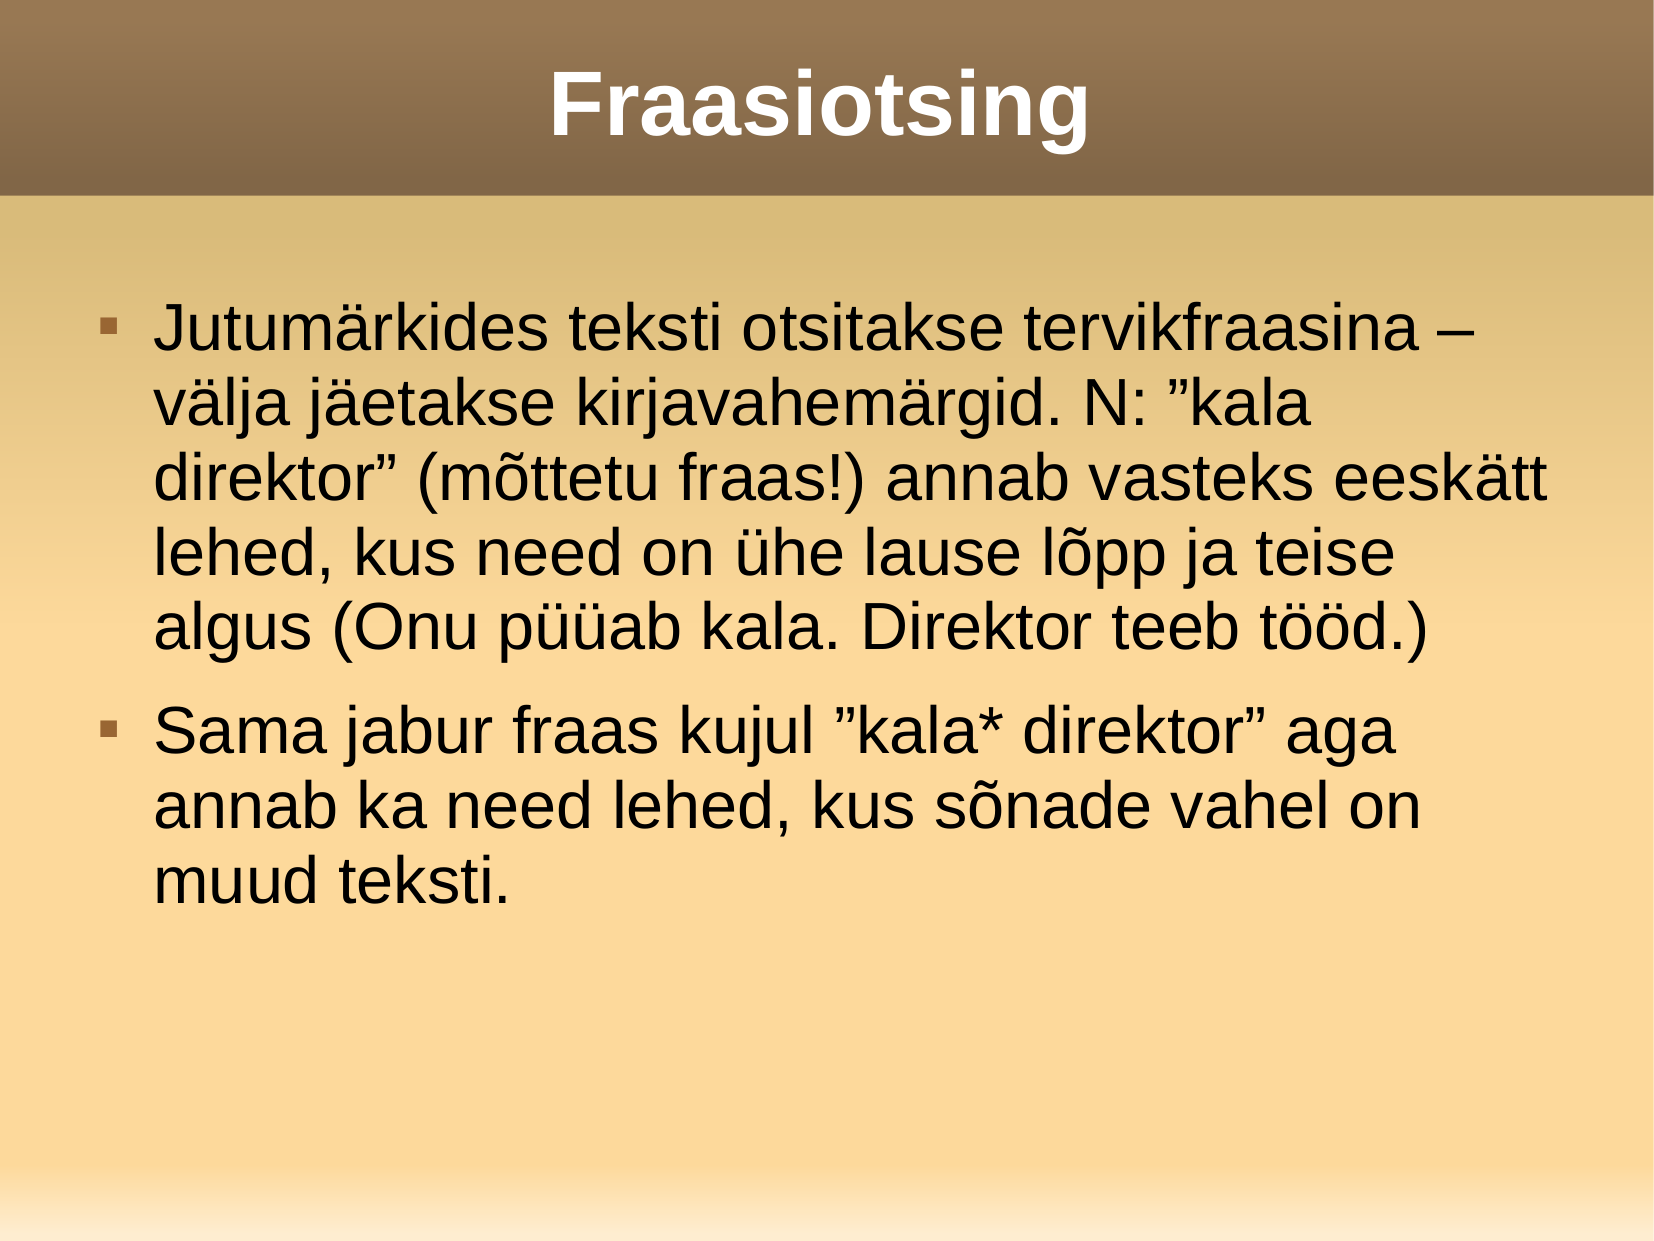

# Fraasiotsing
Jutumärkides teksti otsitakse tervikfraasina – välja jäetakse kirjavahemärgid. N: ”kala direktor” (mõttetu fraas!) annab vasteks eeskätt lehed, kus need on ühe lause lõpp ja teise algus (Onu püüab kala. Direktor teeb tööd.)
Sama jabur fraas kujul ”kala* direktor” aga annab ka need lehed, kus sõnade vahel on muud teksti.